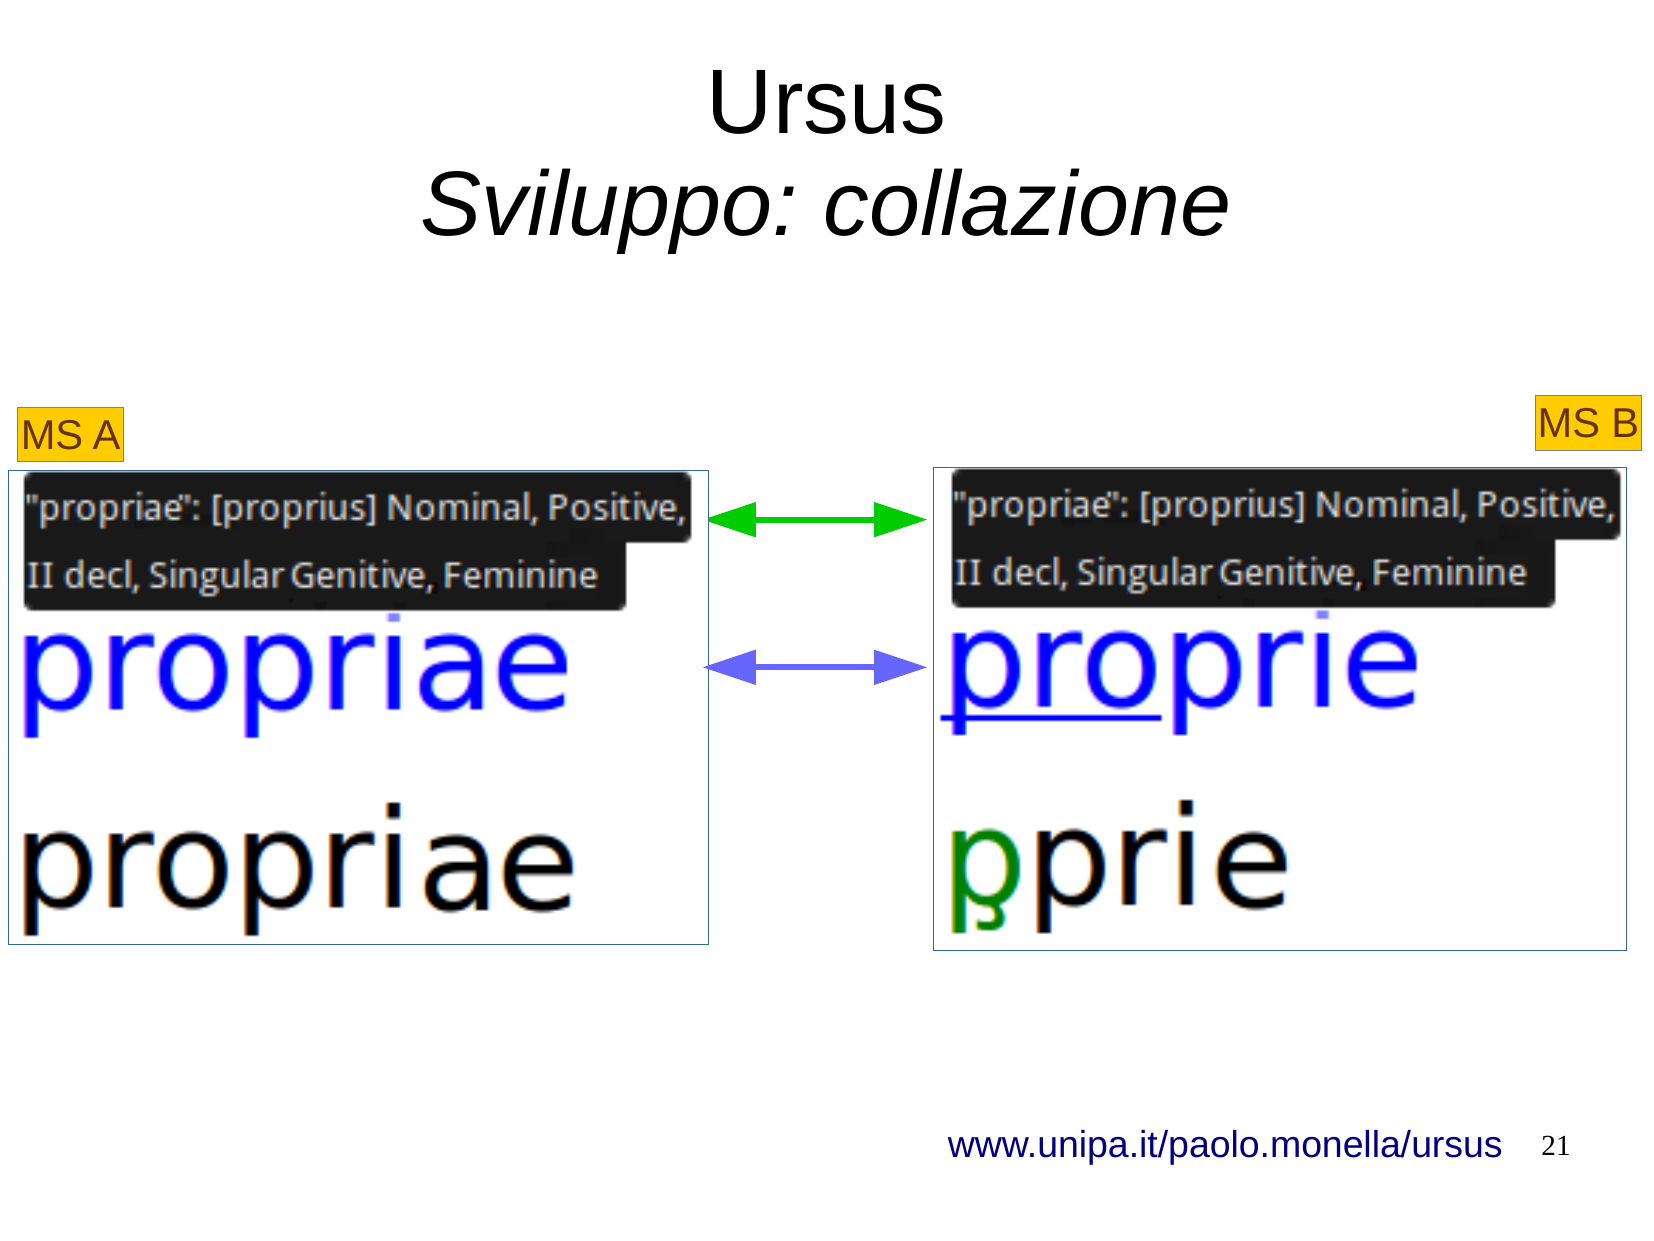

# Ursus Sviluppo: collazione
MS B
MS A
www.unipa.it/paolo.monella/ursus
21